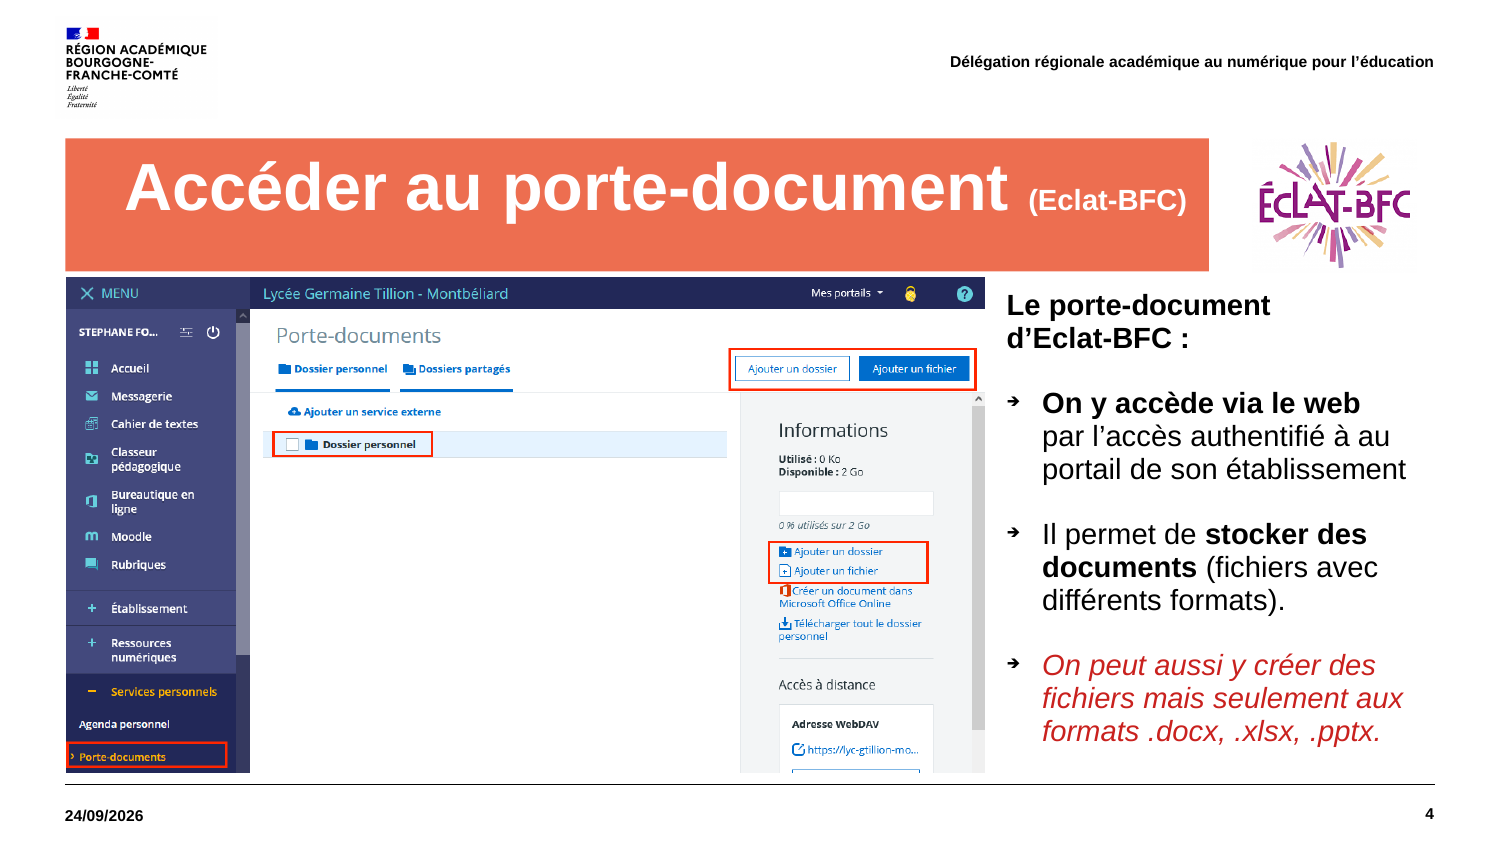

Délégation régionale académique au numérique pour l’éducation
Accéder au porte-document (Eclat-BFC)
Le porte-document
d’Eclat-BFC :
On y accède via le web par l’accès authentifié à au portail de son établissement
Il permet de stocker des documents (fichiers avec différents formats).
On peut aussi y créer des fichiers mais seulement aux formats .docx, .xlsx, .pptx.